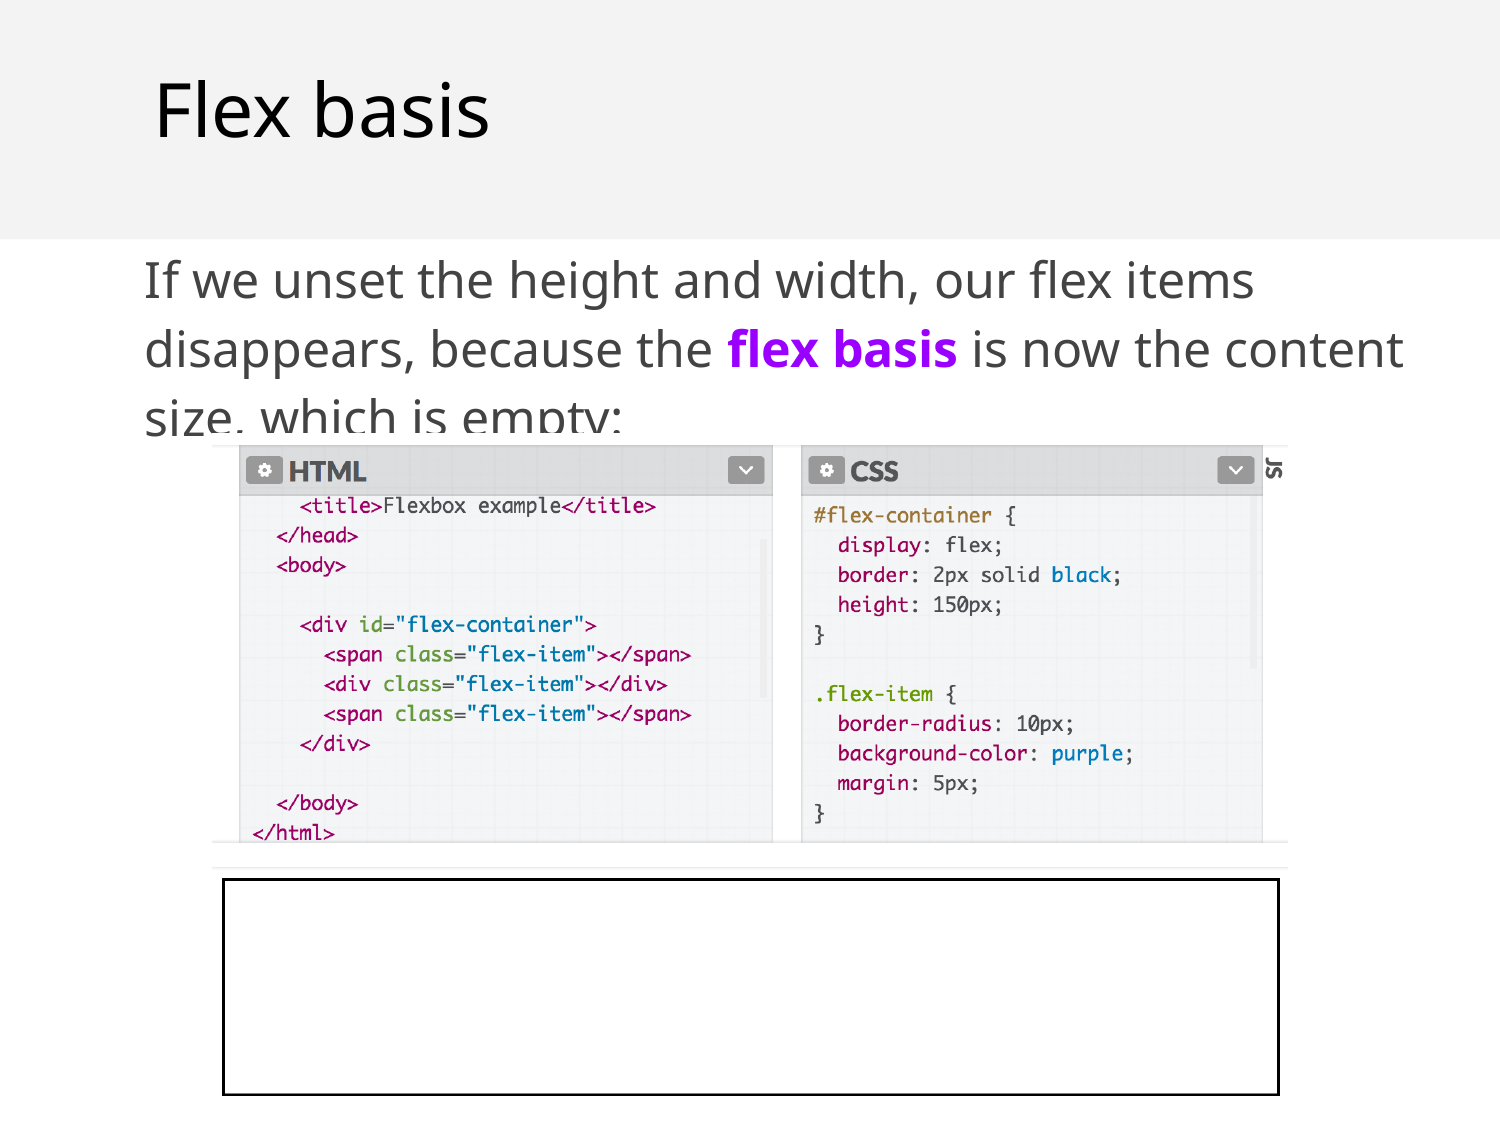

# Flex basis
If we unset the height and width, our flex items disappears, because the flex basis is now the content size, which is empty: